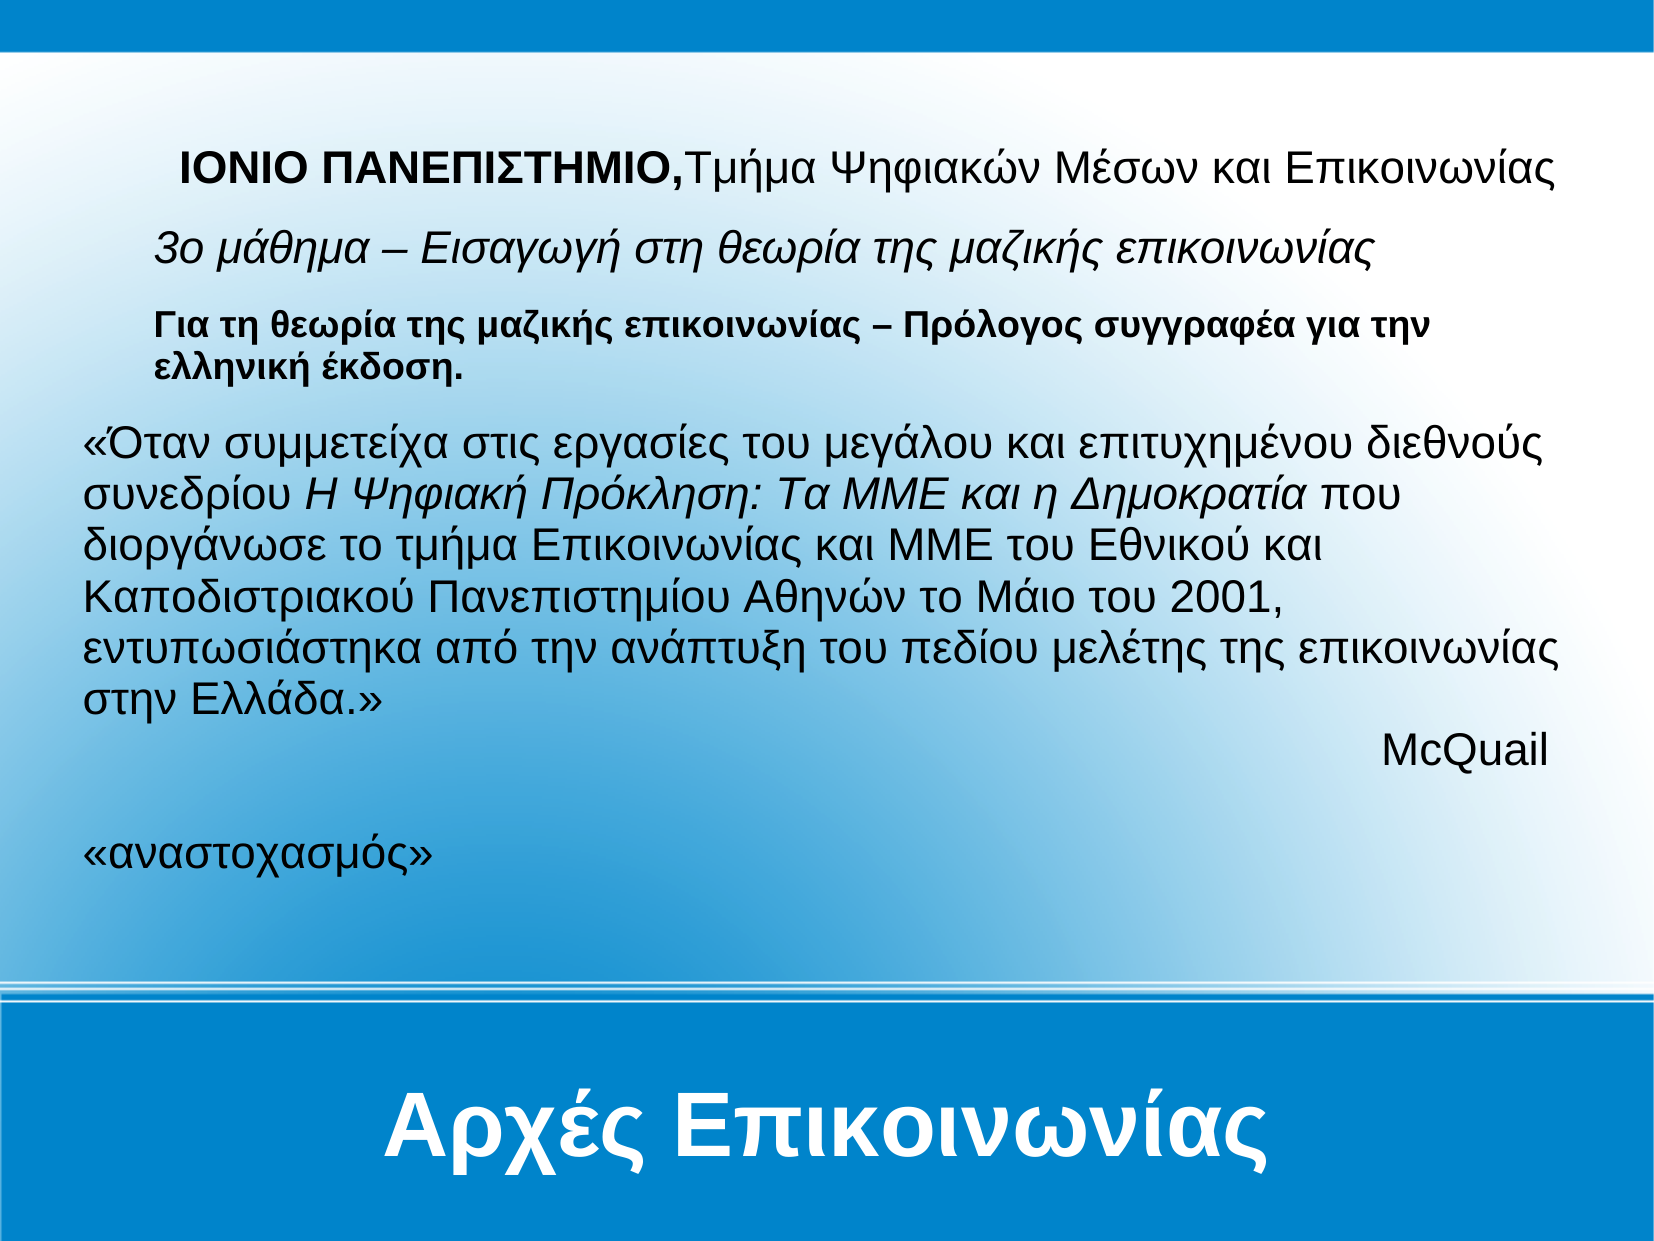

ΙΟΝΙΟ ΠΑΝΕΠΙΣΤΗΜΙΟ,Τμήμα Ψηφιακών Μέσων και Επικοινωνίας
3ο μάθημα – Εισαγωγή στη θεωρία της μαζικής επικοινωνίας
Για τη θεωρία της μαζικής επικοινωνίας – Πρόλογος συγγραφέα για την ελληνική έκδοση.
«Όταν συμμετείχα στις εργασίες του μεγάλου και επιτυχημένου διεθνούς συνεδρίου Η Ψηφιακή Πρόκληση: Τα ΜΜΕ και η Δημοκρατία που διοργάνωσε το τμήμα Επικοινωνίας και ΜΜΕ του Εθνικού και Καποδιστριακού Πανεπιστημίου Αθηνών το Μάιο του 2001, εντυπωσιάστηκα από την ανάπτυξη του πεδίου μελέτης της επικοινωνίας στην Ελλάδα.»
 McQuail
«αναστοχασμός»
# Αρχές Επικοινωνίας